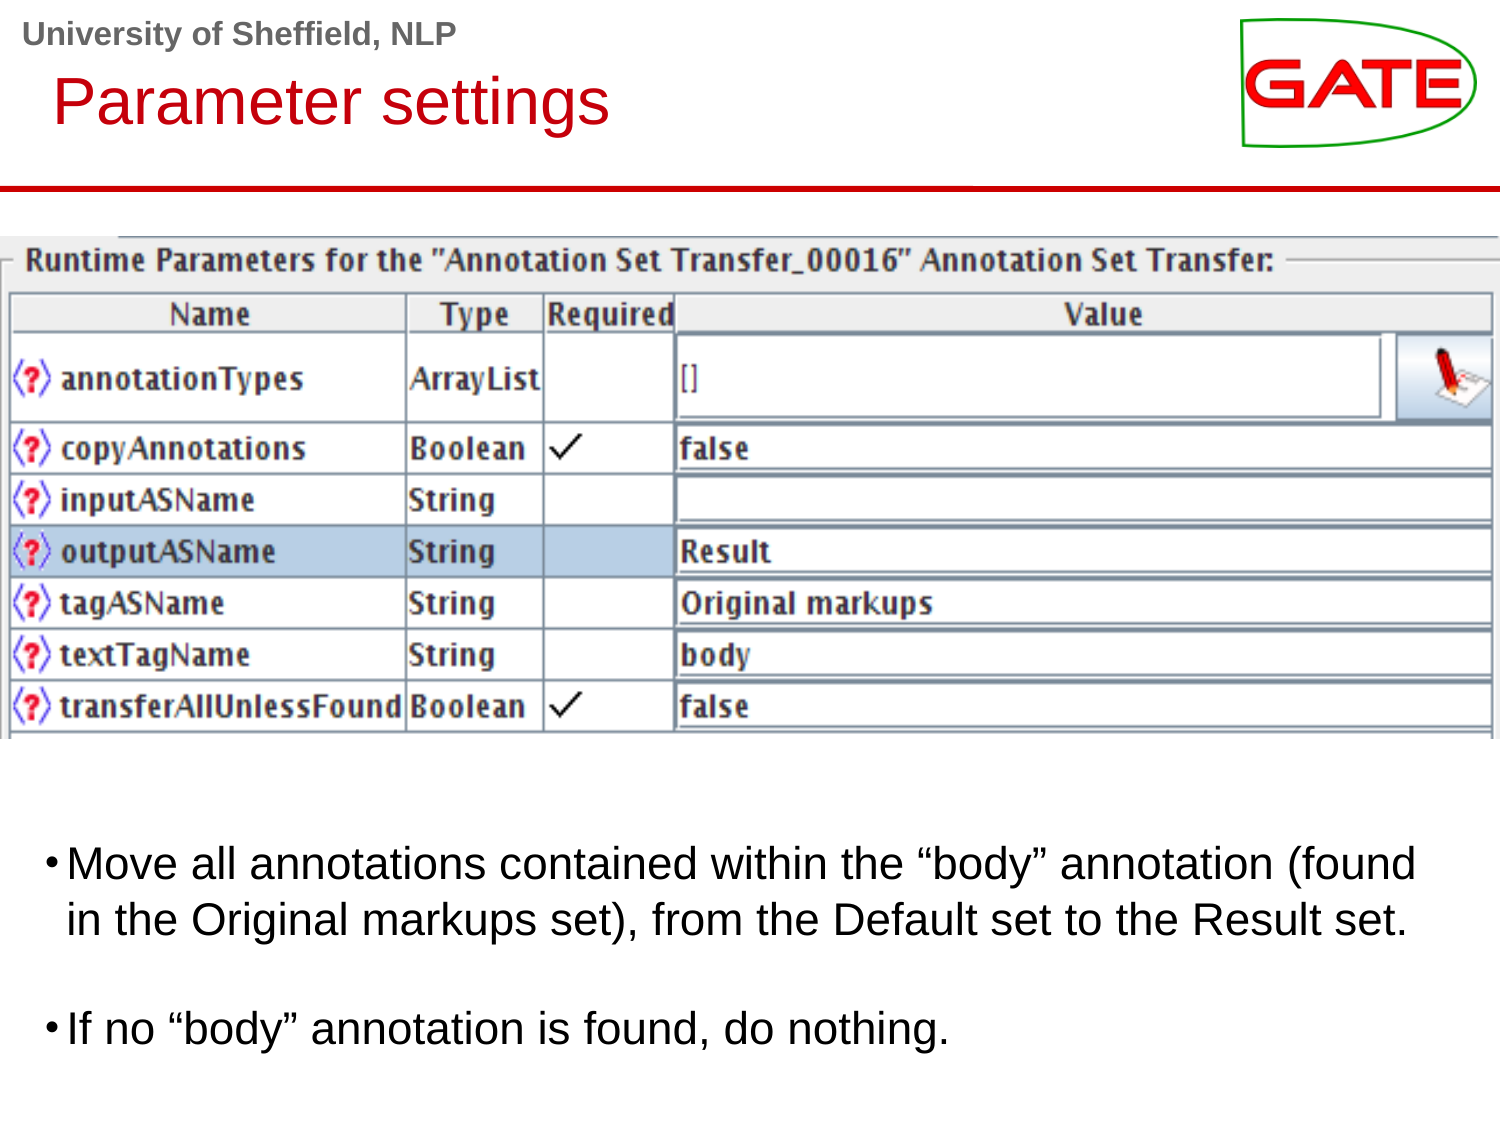

# Parameter settings
Move all annotations contained within the “body” annotation (found in the Original markups set), from the Default set to the Result set.
If no “body” annotation is found, do nothing.